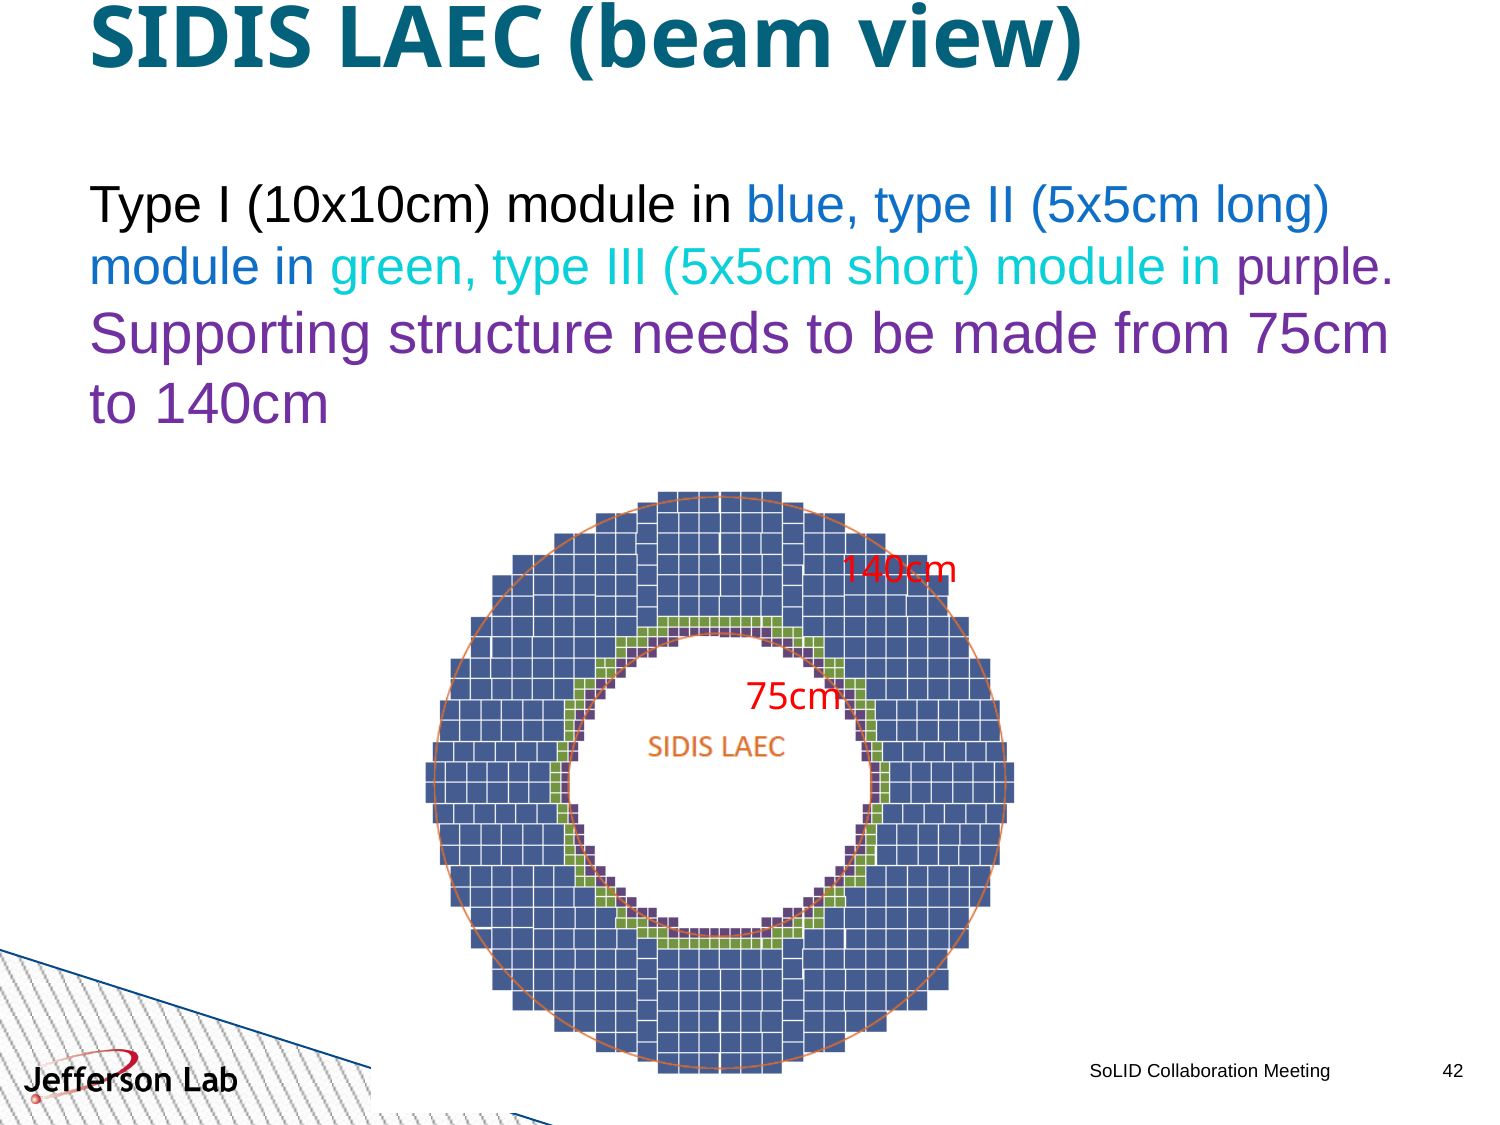

SIDIS LAEC (beam view)
Type I (10x10cm) module in blue, type II (5x5cm long) module in green, type III (5x5cm short) module in purple.
Supporting structure needs to be made from 75cm to 140cm
140cm
75cm
SoLID Collaboration Meeting